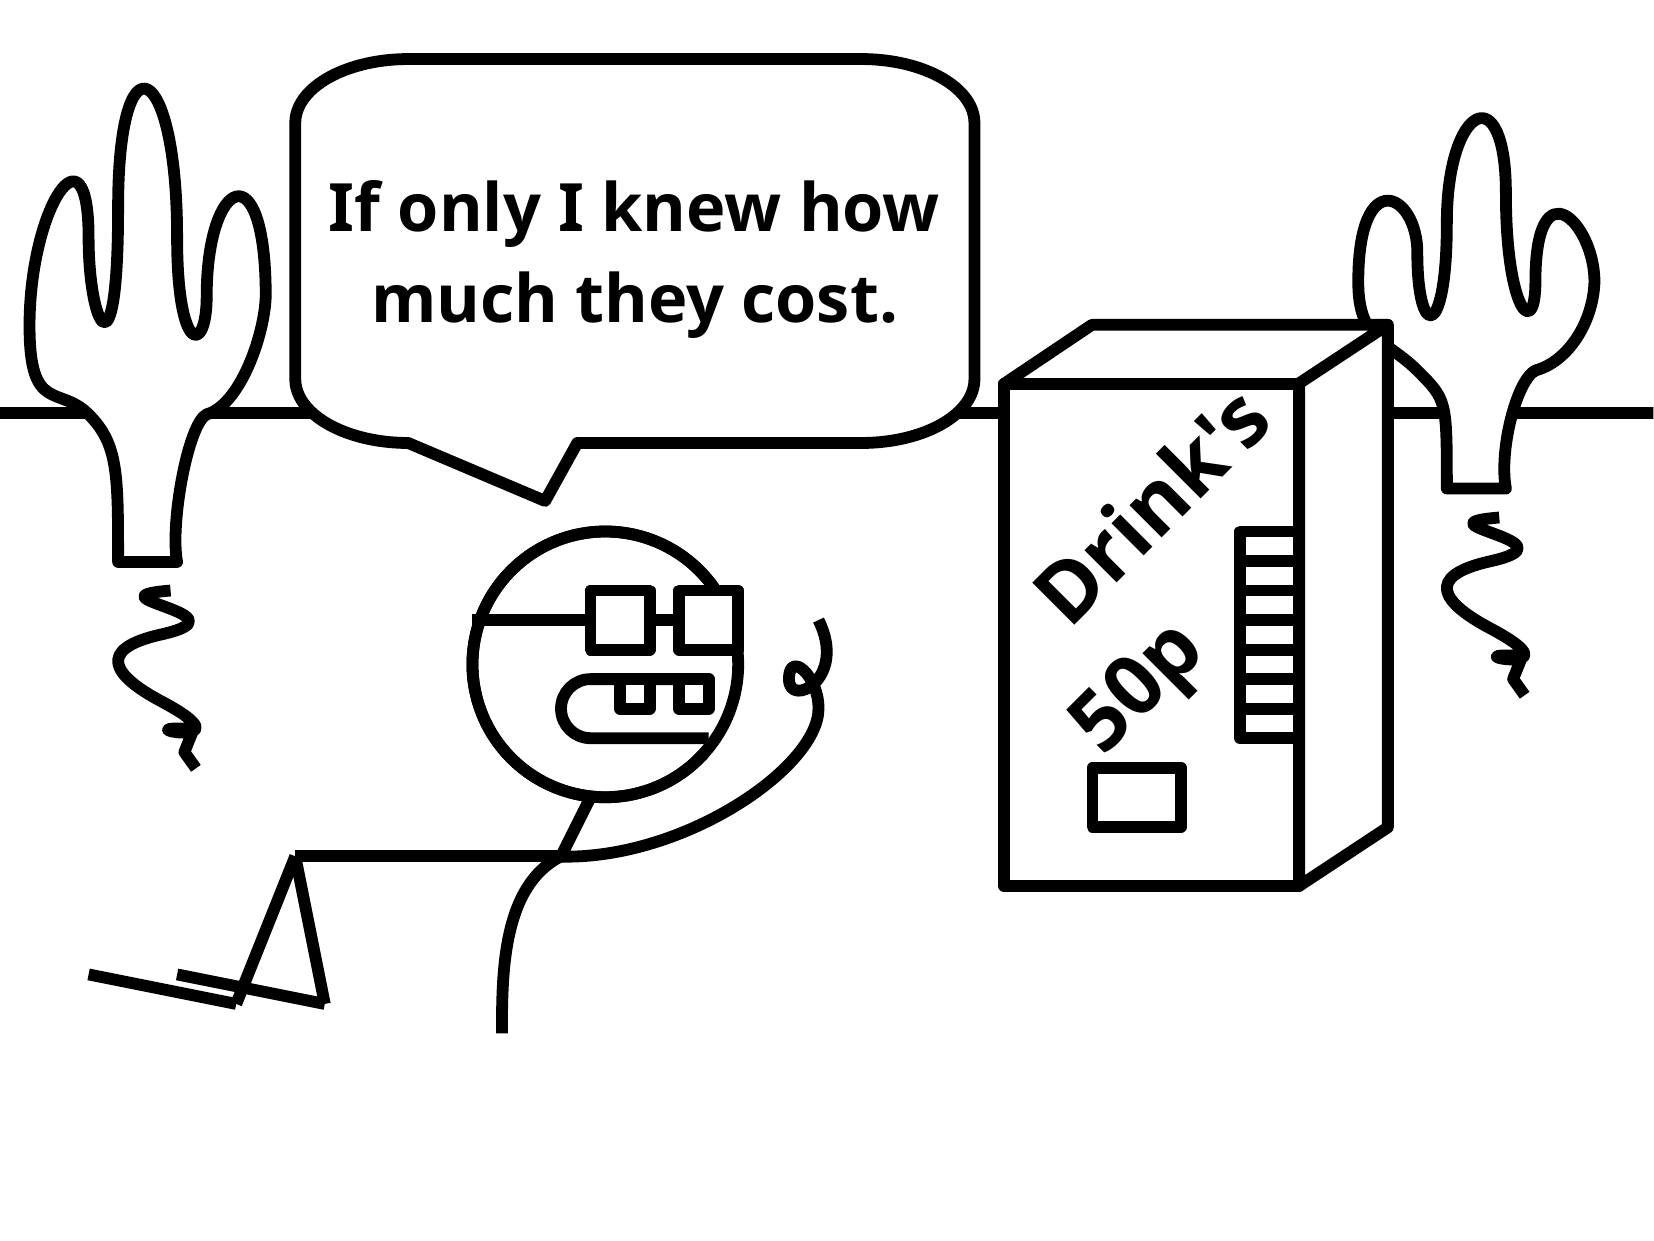

If only I knew how
much they cost.
 Drink's
50p
 Drink's
50p